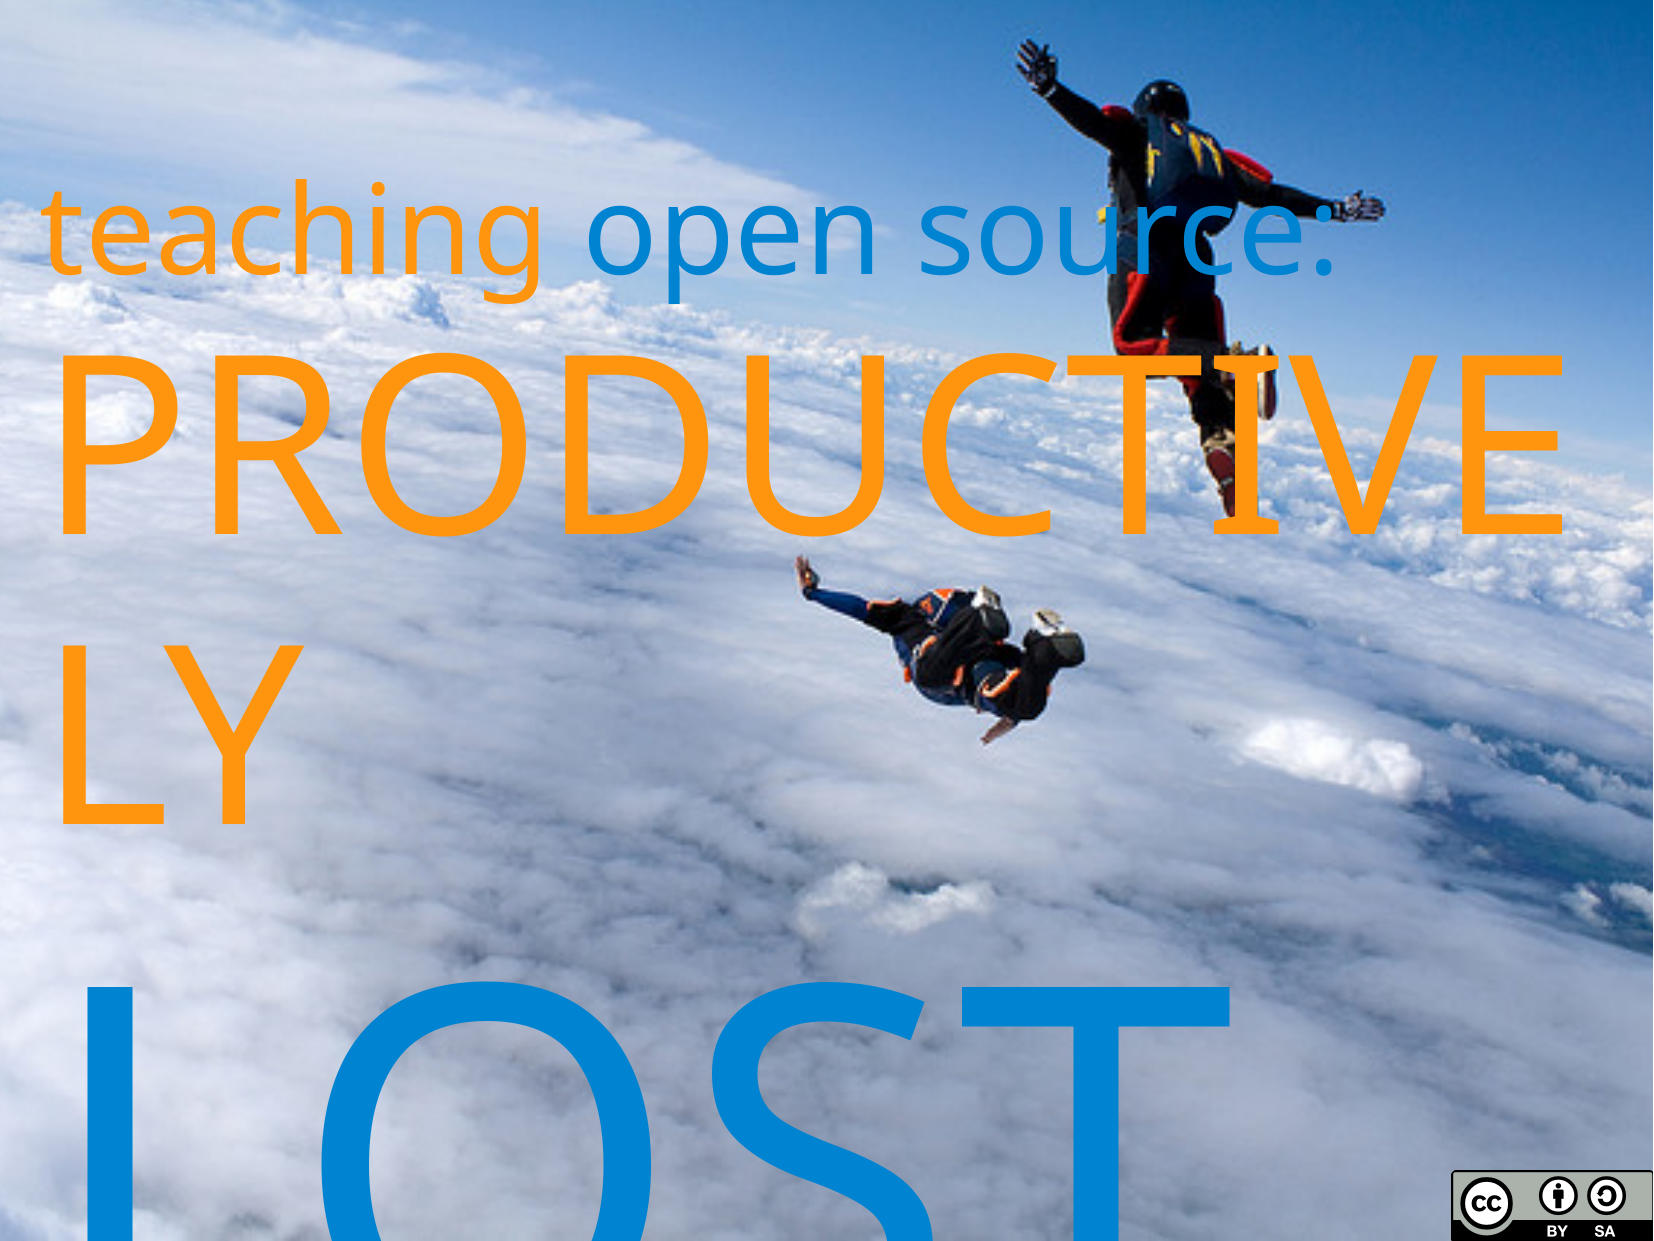

# teaching open source: PRODUCTIVELY LOST (for great justice)